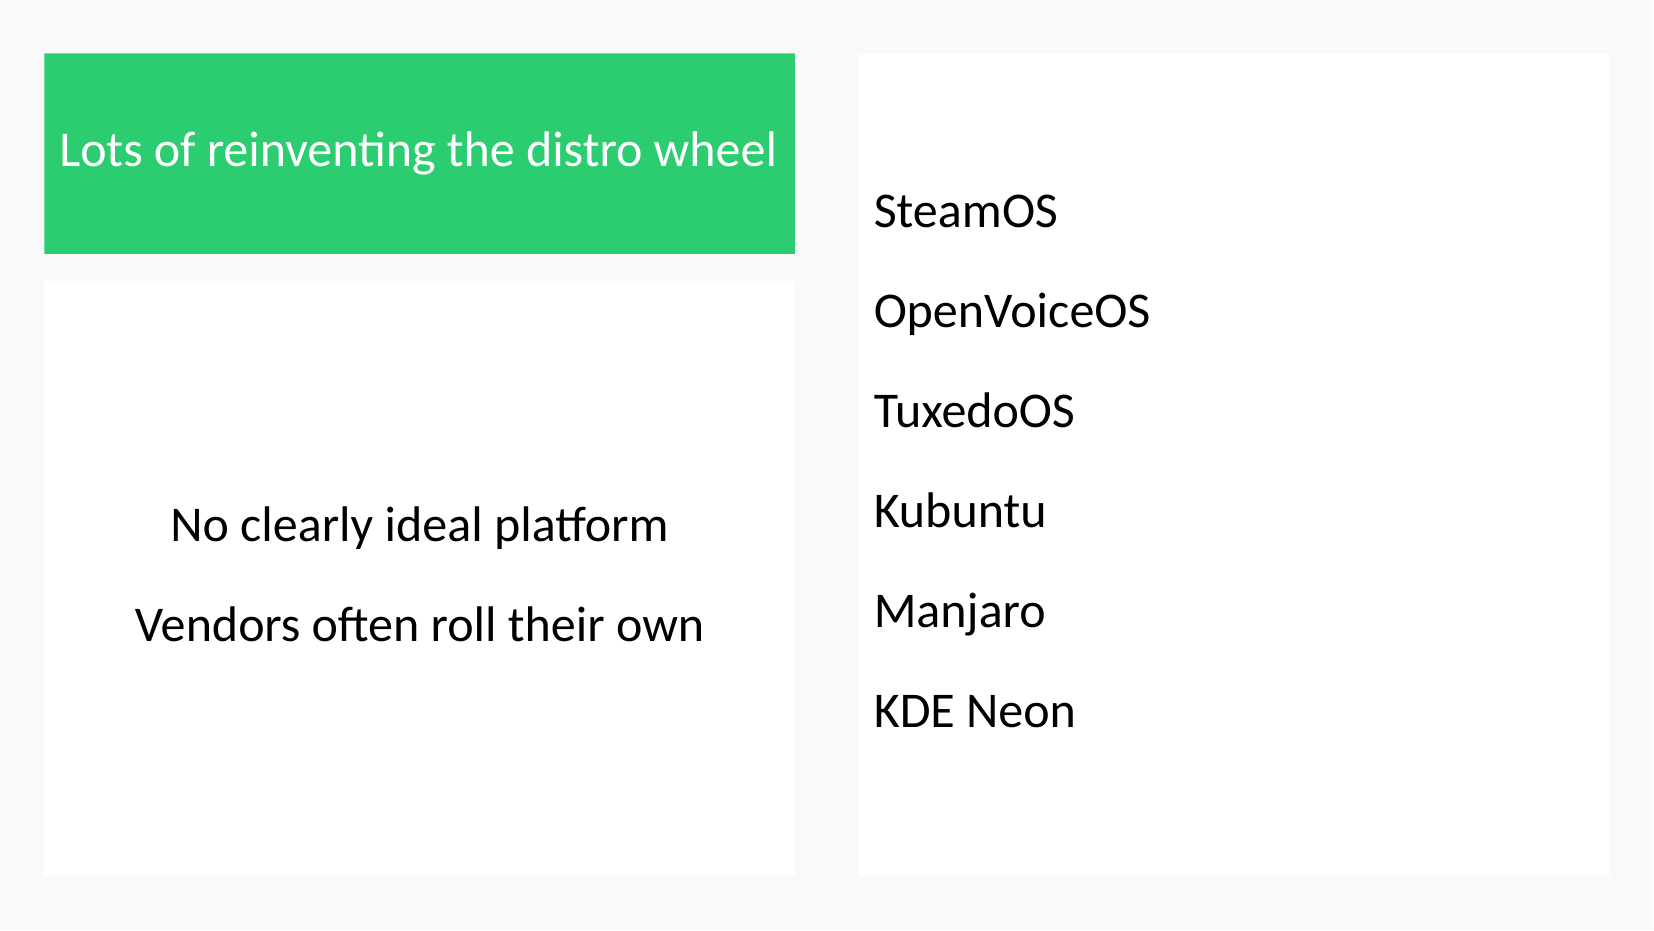

Lots of reinventing the distro wheel
SteamOS
OpenVoiceOS
TuxedoOS
Kubuntu
Manjaro
KDE Neon
No clearly ideal platform
Vendors often roll their own